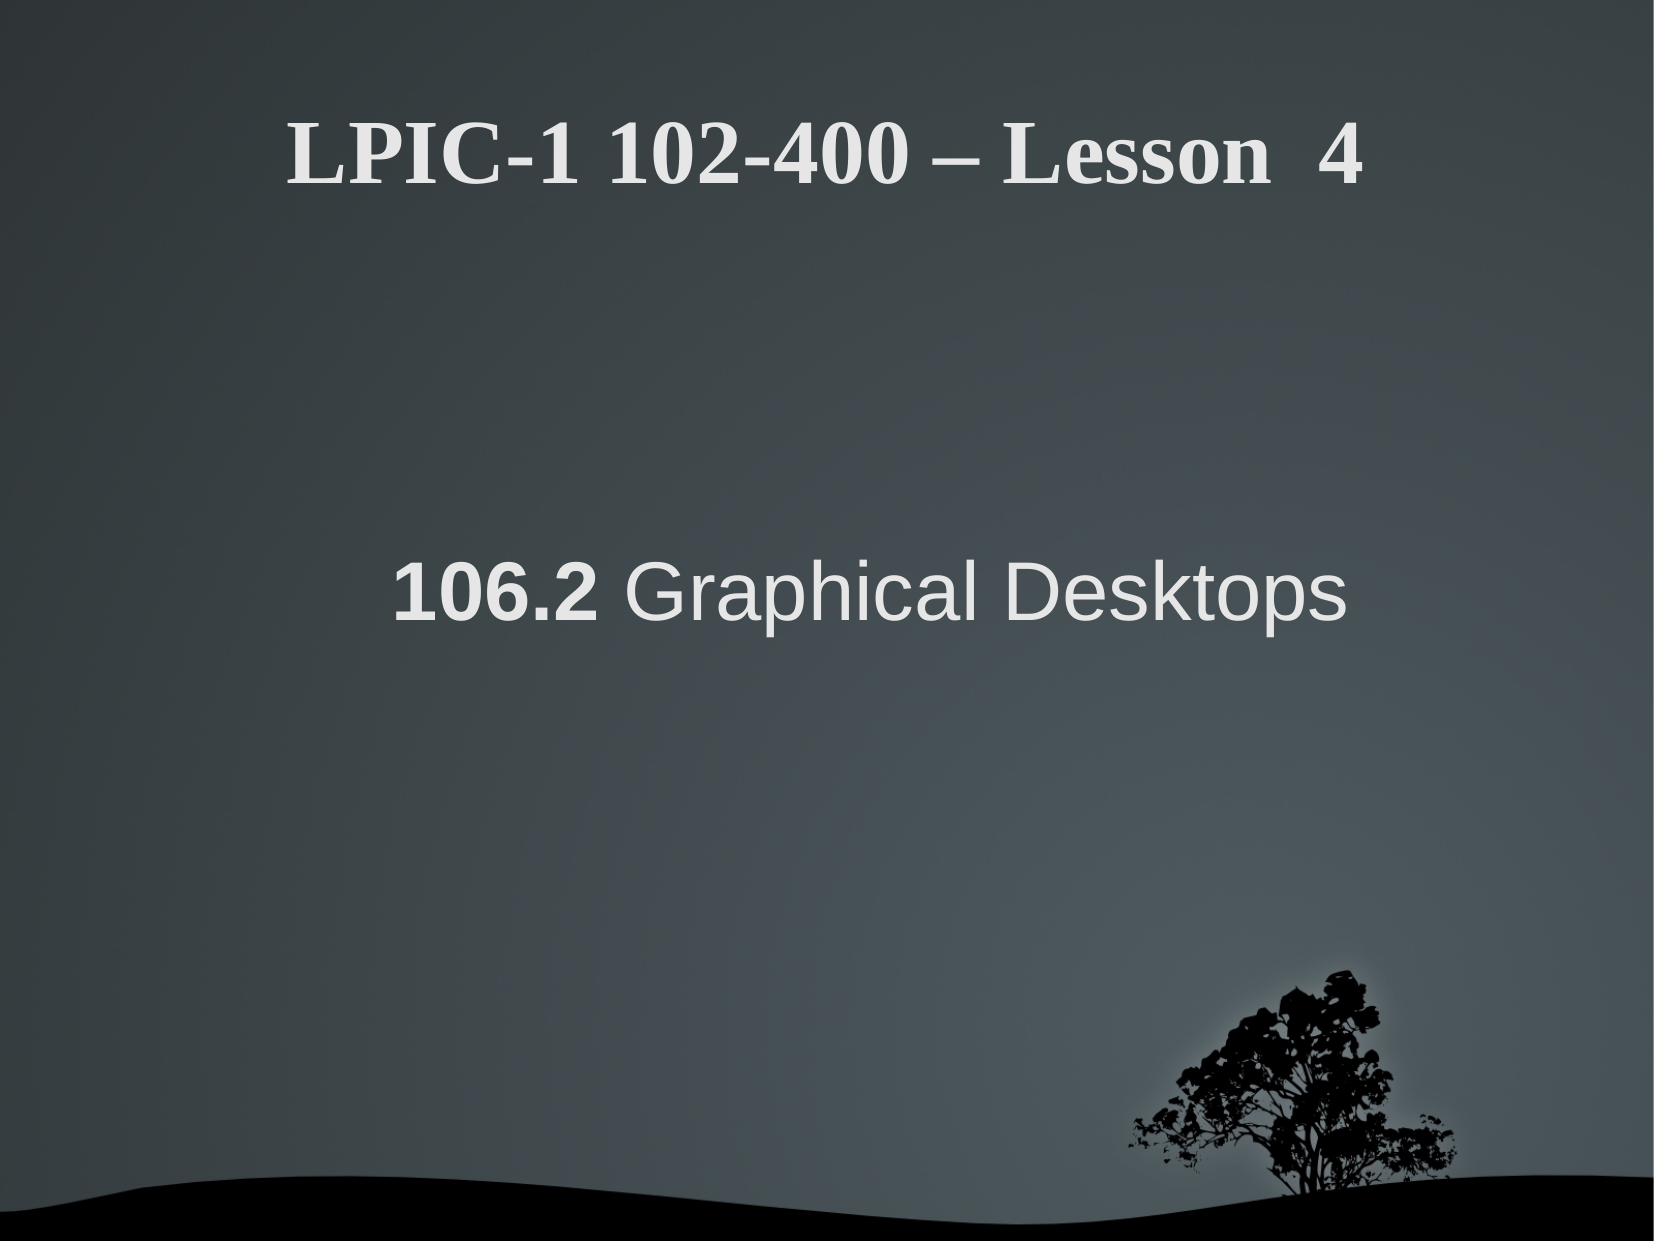

# LPIC-1 102-400 – Lesson 4
106.2 Graphical Desktops